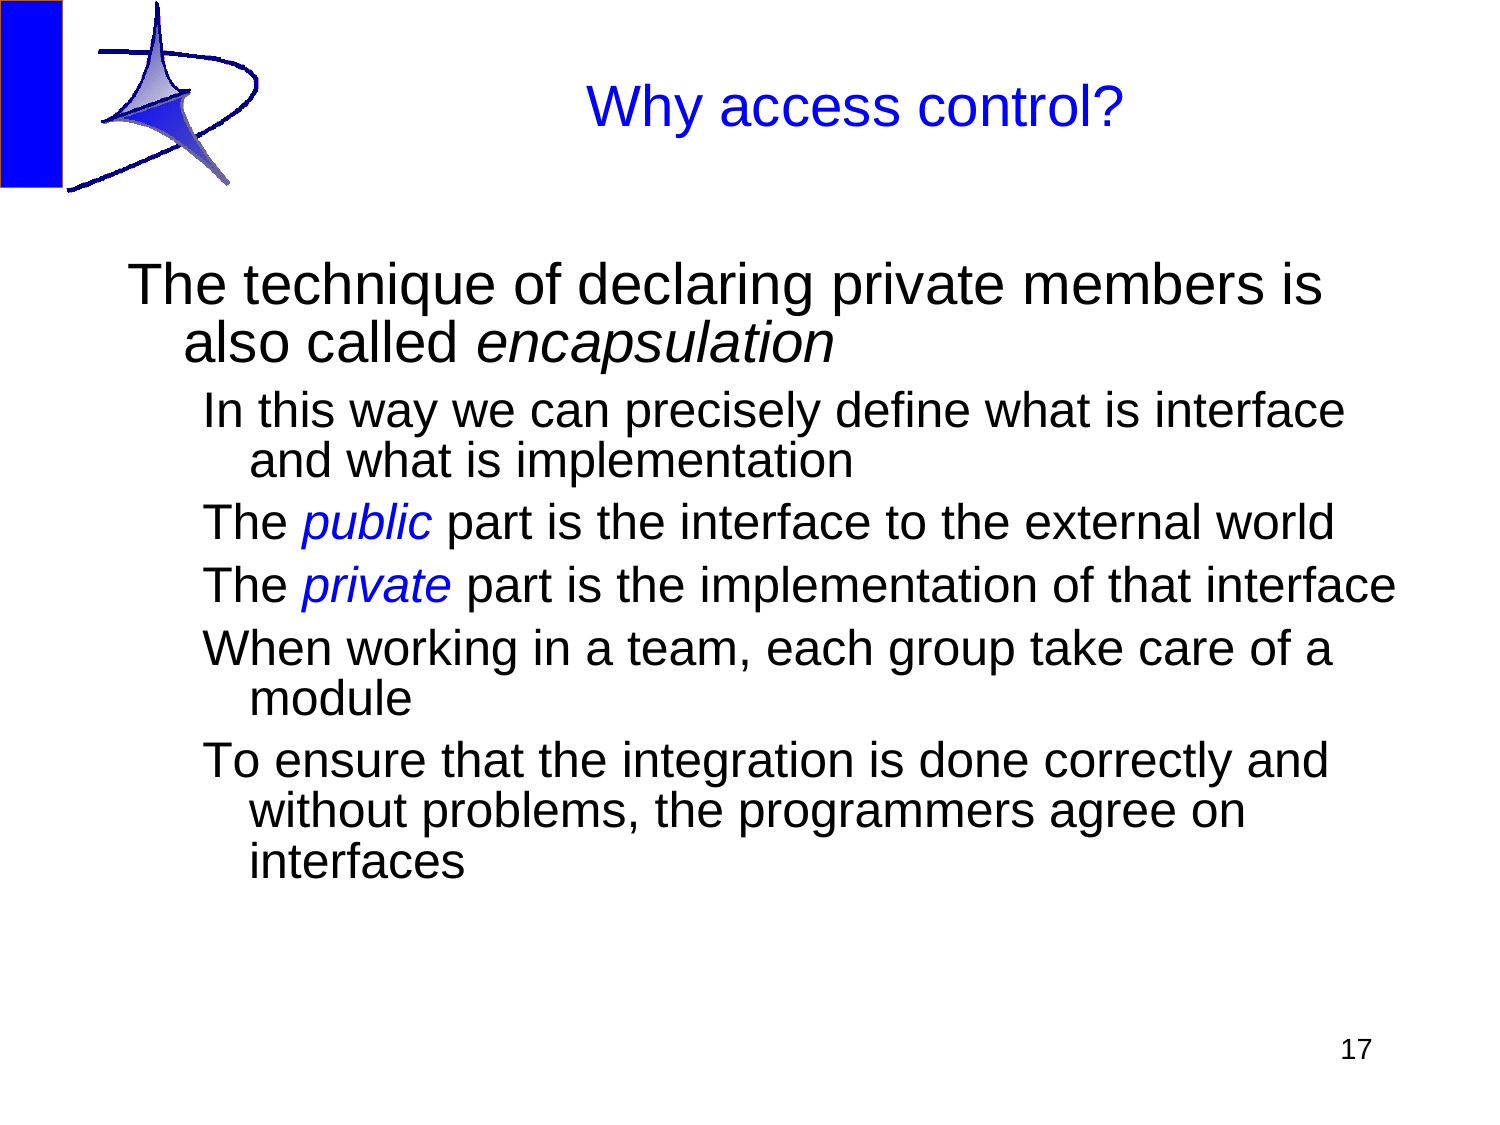

# Why access control?
The technique of declaring private members is also called encapsulation
In this way we can precisely define what is interface and what is implementation
The public part is the interface to the external world
The private part is the implementation of that interface
When working in a team, each group take care of a module
To ensure that the integration is done correctly and without problems, the programmers agree on interfaces
17